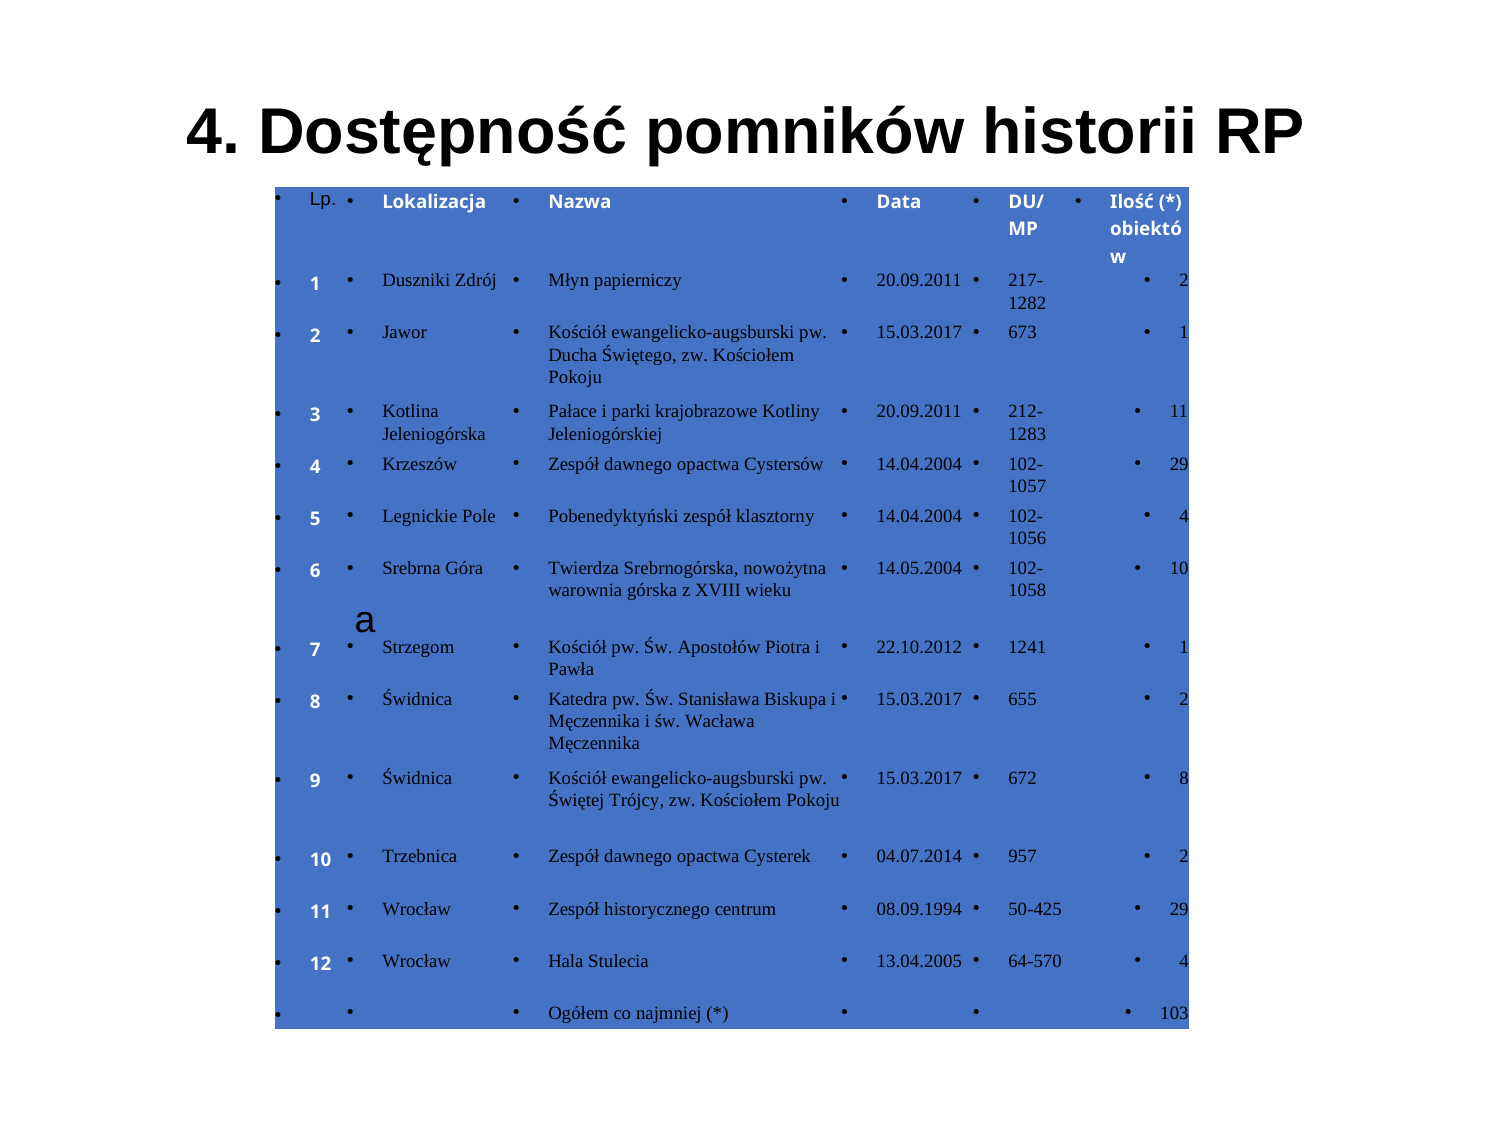

# 4. Dostępność pomników historii RP
| Lp. | Lokalizacja | Nazwa | Data | DU/ MP | Ilość (\*) obiektów |
| --- | --- | --- | --- | --- | --- |
| 1 | Duszniki Zdrój | Młyn papierniczy | 20.09.2011 | 217-1282 | 2 |
| 2 | Jawor | Kościół ewangelicko-augsburski pw. Ducha Świętego, zw. Kościołem Pokoju | 15.03.2017 | 673 | 1 |
| 3 | Kotlina Jeleniogórska | Pałace i parki krajobrazowe Kotliny Jeleniogórskiej | 20.09.2011 | 212-1283 | 11 |
| 4 | Krzeszów | Zespół dawnego opactwa Cystersów | 14.04.2004 | 102-1057 | 29 |
| 5 | Legnickie Pole | Pobenedyktyński zespół klasztorny | 14.04.2004 | 102-1056 | 4 |
| 6 | Srebrna Góra | Twierdza Srebrnogórska, nowożytna warownia górska z XVIII wieku | 14.05.2004 | 102-1058 | 10 |
| 7 | Strzegom | Kościół pw. Św. Apostołów Piotra i Pawła | 22.10.2012 | 1241 | 1 |
| 8 | Świdnica | Katedra pw. Św. Stanisława Biskupa i Męczennika i św. Wacława Męczennika | 15.03.2017 | 655 | 2 |
| 9 | Świdnica | Kościół ewangelicko-augsburski pw. Świętej Trójcy, zw. Kościołem Pokoju | 15.03.2017 | 672 | 8 |
| 10 | Trzebnica | Zespół dawnego opactwa Cysterek | 04.07.2014 | 957 | 2 |
| 11 | Wrocław | Zespół historycznego centrum | 08.09.1994 | 50-425 | 29 |
| 12 | Wrocław | Hala Stulecia | 13.04.2005 | 64-570 | 4 |
| | | Ogółem co najmniej (\*) | | | 103 |
a